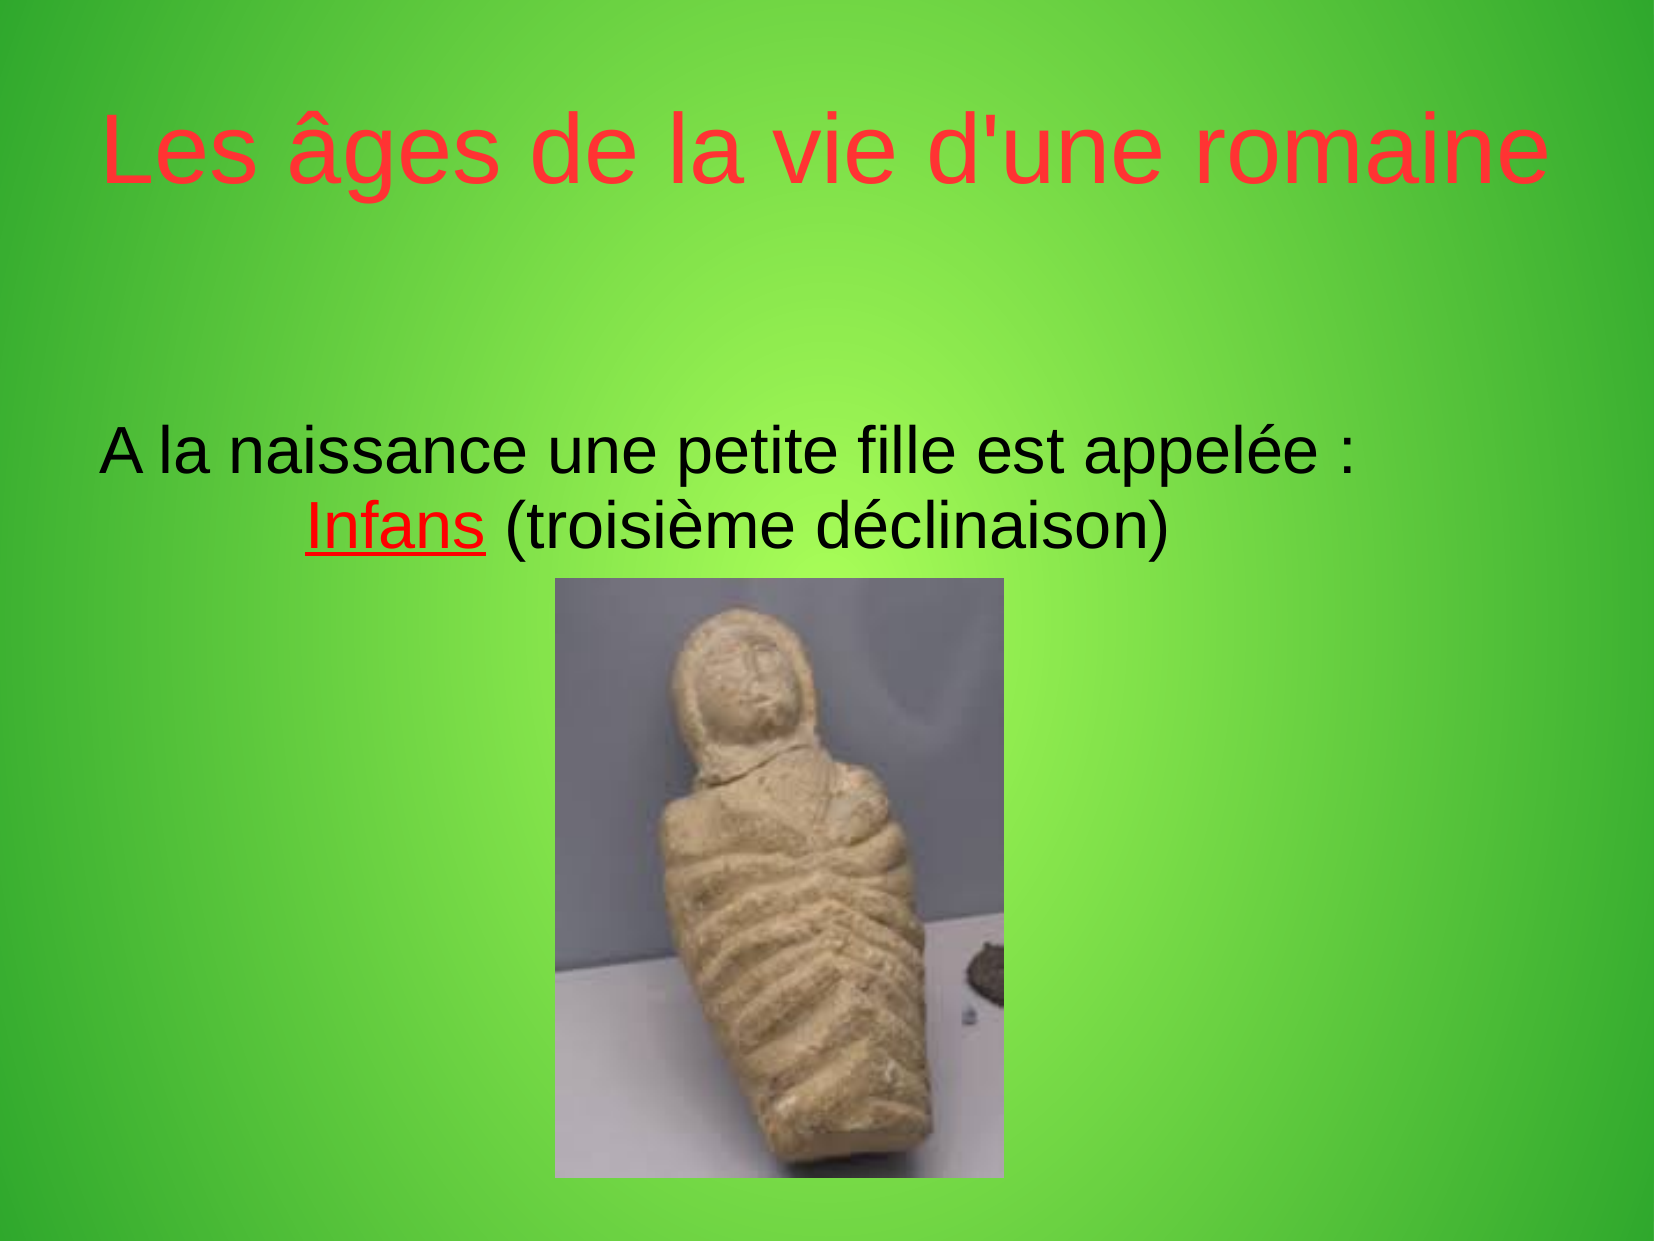

# Les âges de la vie d'une romaine
A la naissance une petite fille est appelée :
Infans (troisième déclinaison)